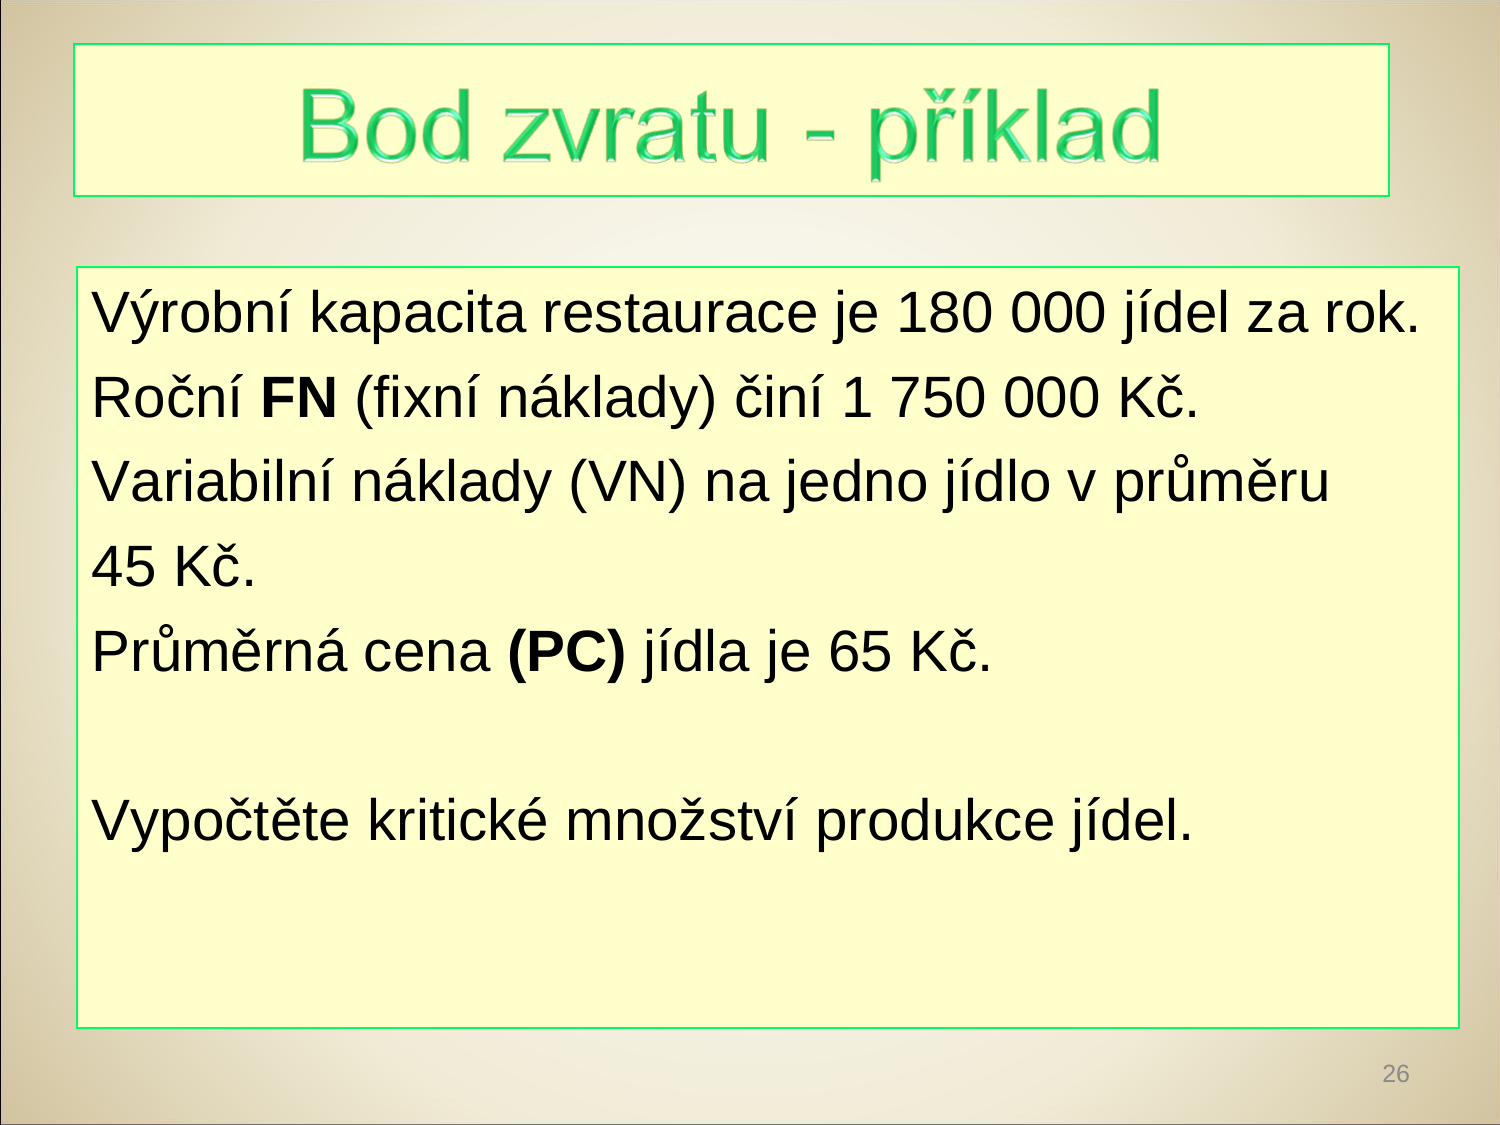

# Výrobní kapacita restaurace je 180 000 jídel za rok.
Roční FN (fixní náklady) činí 1 750 000 Kč.
Variabilní náklady (VN) na jedno jídlo v průměru
45 Kč.
Průměrná cena (PC) jídla je 65 Kč.
Vypočtěte kritické množství produkce jídel.